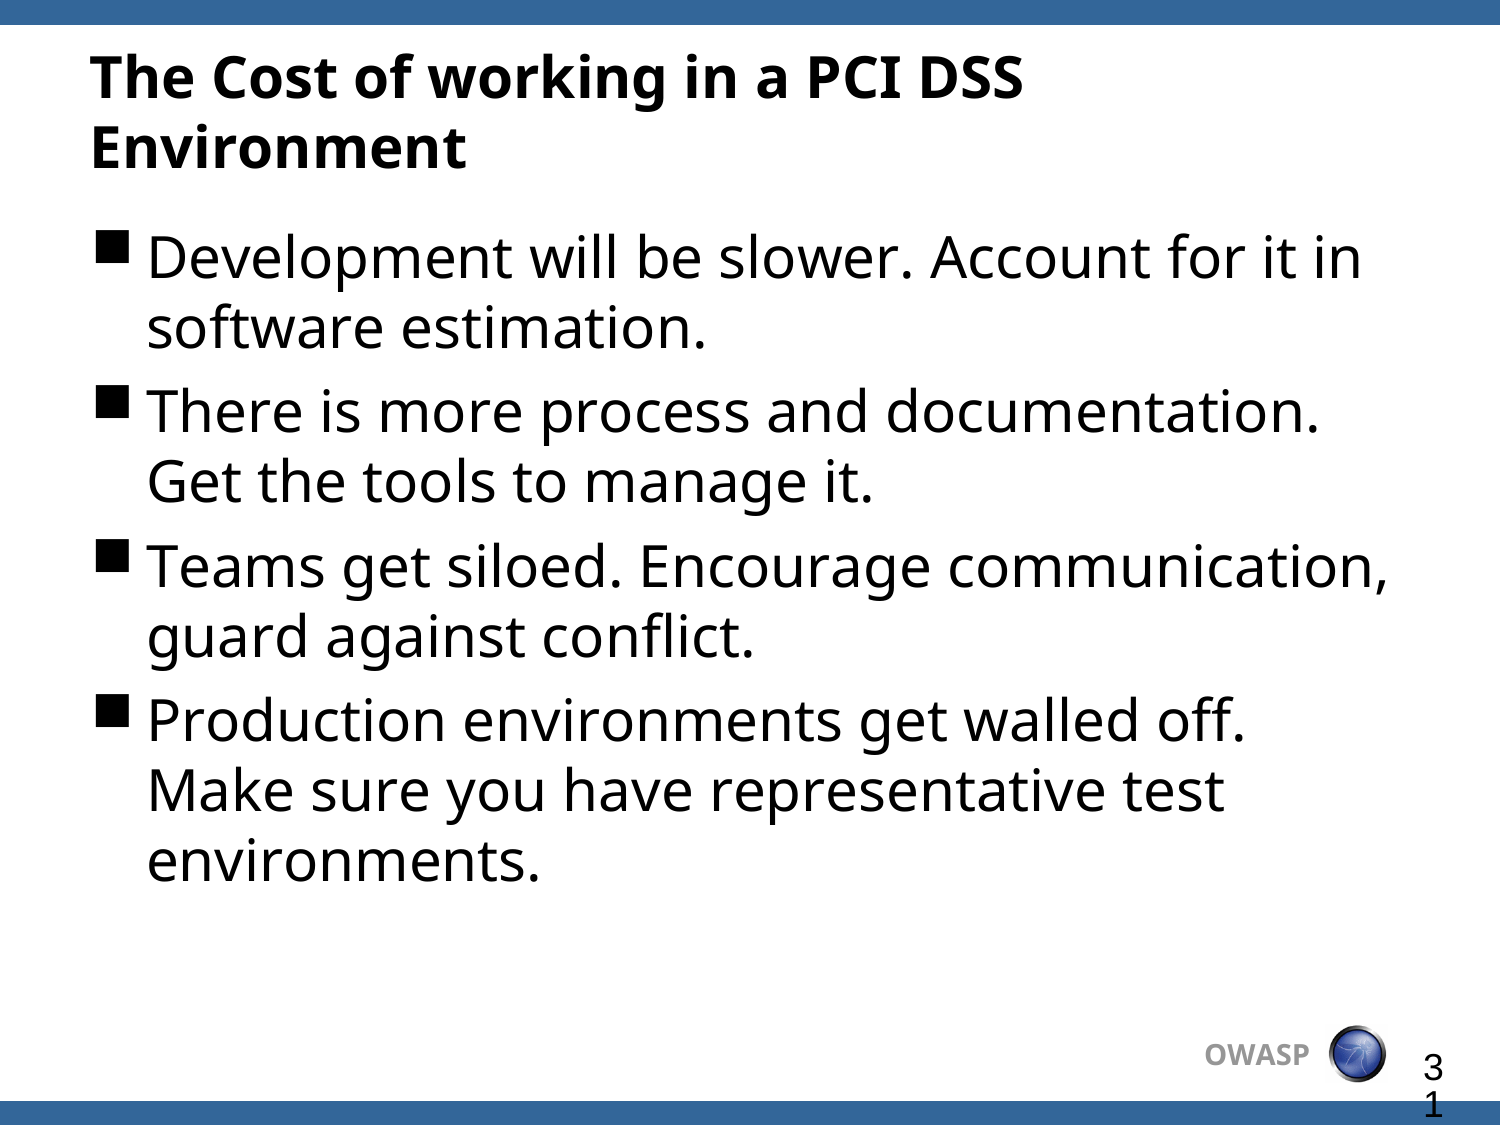

# The Cost of working in a PCI DSS Environment
Development will be slower. Account for it in software estimation.
There is more process and documentation. Get the tools to manage it.
Teams get siloed. Encourage communication, guard against conflict.
Production environments get walled off. Make sure you have representative test environments.
31